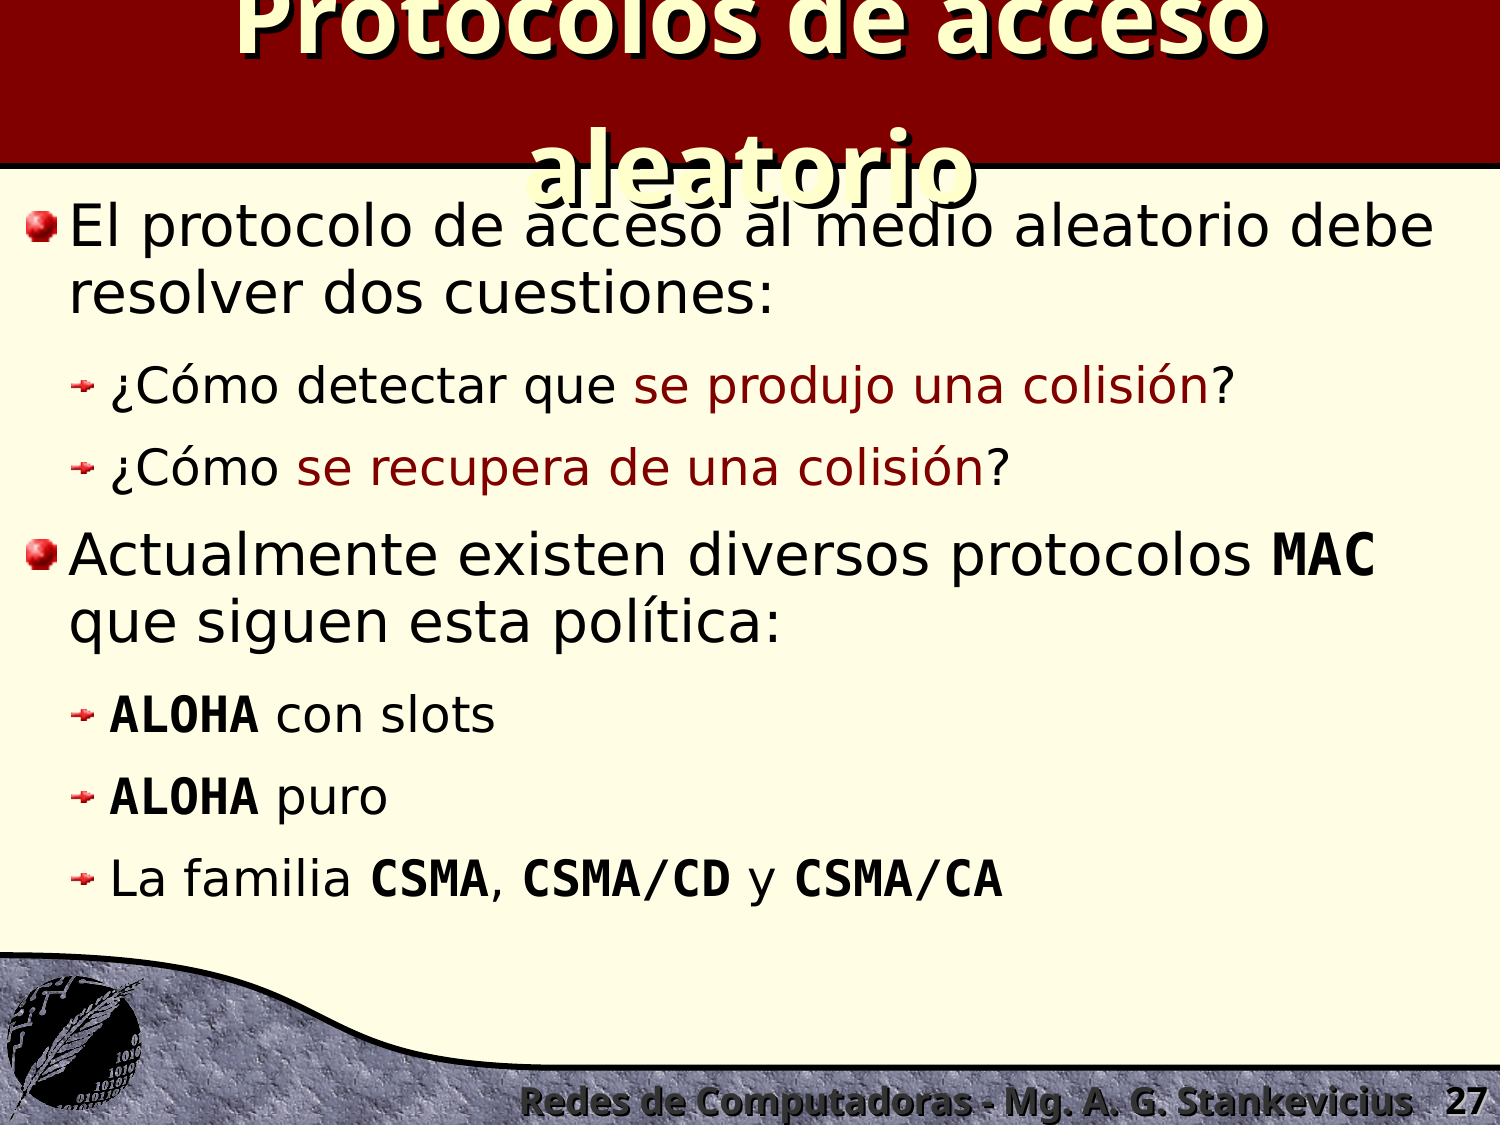

# Protocolos de acceso aleatorio
El protocolo de acceso al medio aleatorio debe resolver dos cuestiones:
¿Cómo detectar que se produjo una colisión?
¿Cómo se recupera de una colisión?
Actualmente existen diversos protocolos MAC que siguen esta política:
ALOHA con slots
ALOHA puro
La familia CSMA, CSMA/CD y CSMA/CA
27